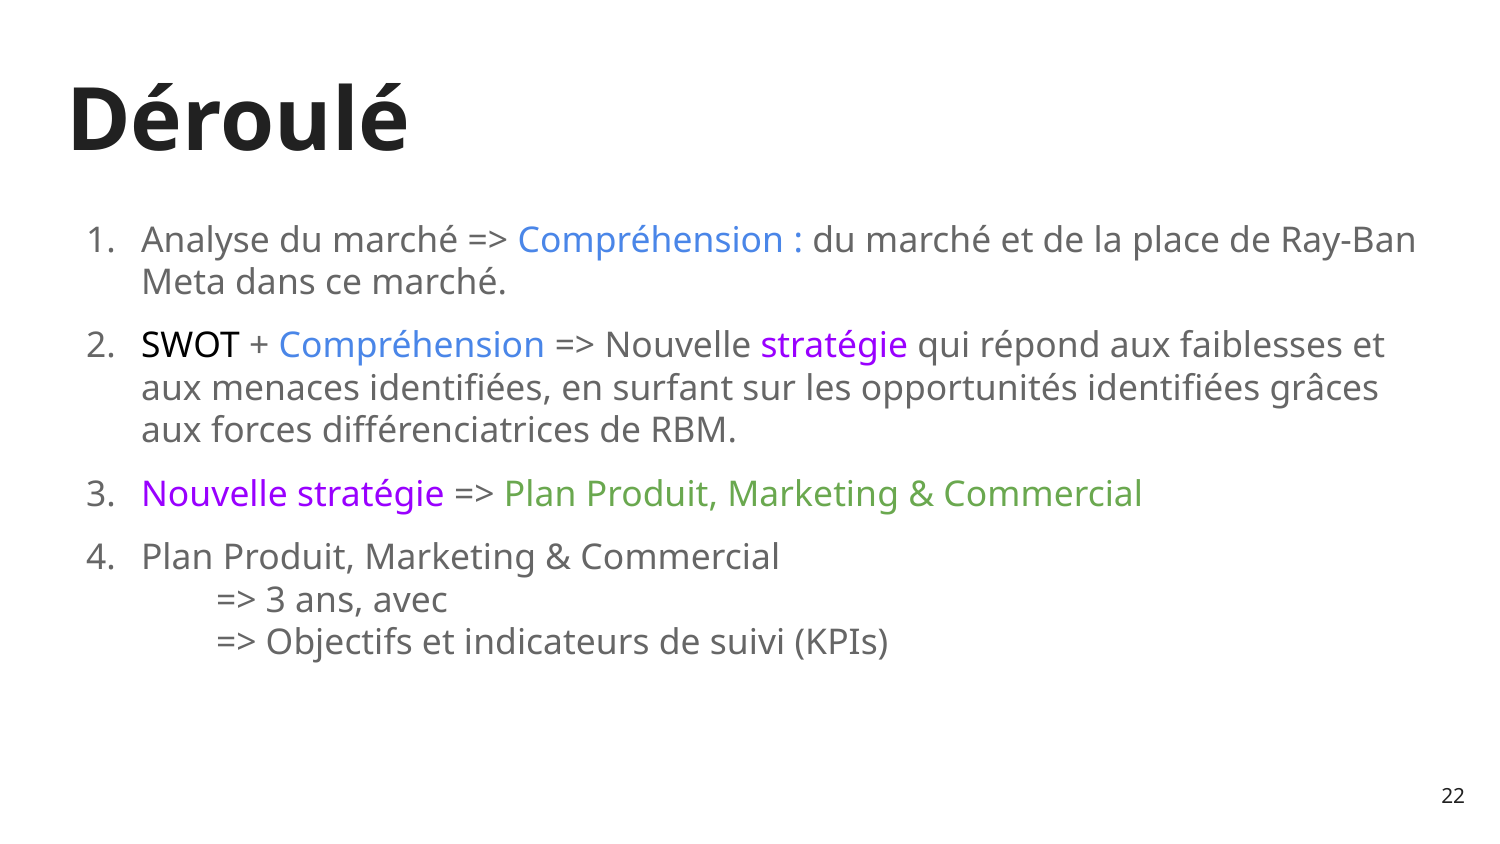

# Déroulé
Analyse du marché => Compréhension : du marché et de la place de Ray-Ban Meta dans ce marché.
SWOT + Compréhension => Nouvelle stratégie qui répond aux faiblesses et aux menaces identifiées, en surfant sur les opportunités identifiées grâces aux forces différenciatrices de RBM.
Nouvelle stratégie => Plan Produit, Marketing & Commercial
Plan Produit, Marketing & Commercial
=> 3 ans, avec
=> Objectifs et indicateurs de suivi (KPIs)